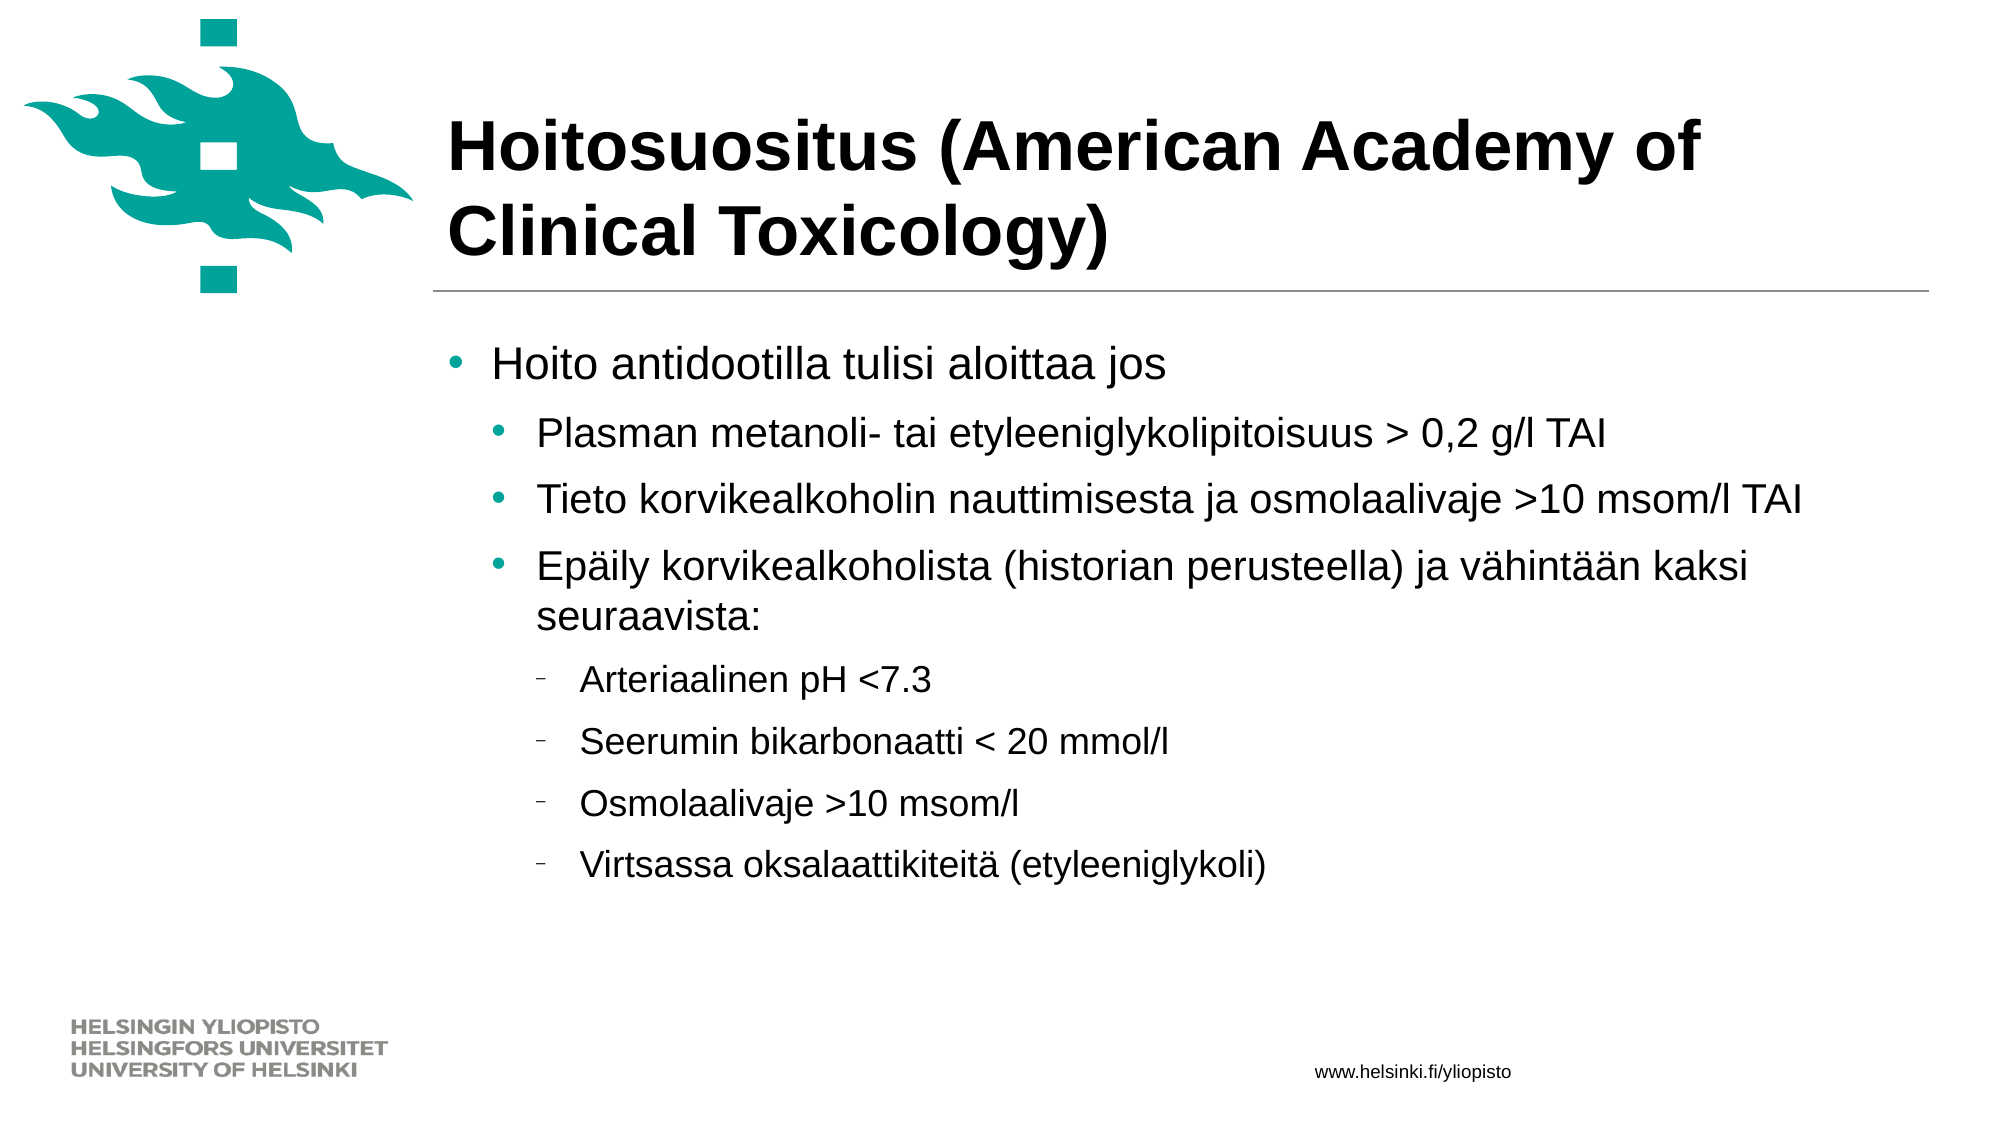

Hoitosuositus (American Academy of Clinical Toxicology)
# Hoito antidootilla tulisi aloittaa jos
Plasman metanoli- tai etyleeniglykolipitoisuus > 0,2 g/l TAI
Tieto korvikealkoholin nauttimisesta ja osmolaalivaje >10 msom/l TAI
Epäily korvikealkoholista (historian perusteella) ja vähintään kaksi seuraavista:
Arteriaalinen pH <7.3
Seerumin bikarbonaatti < 20 mmol/l
Osmolaalivaje >10 msom/l
Virtsassa oksalaattikiteitä (etyleeniglykoli)